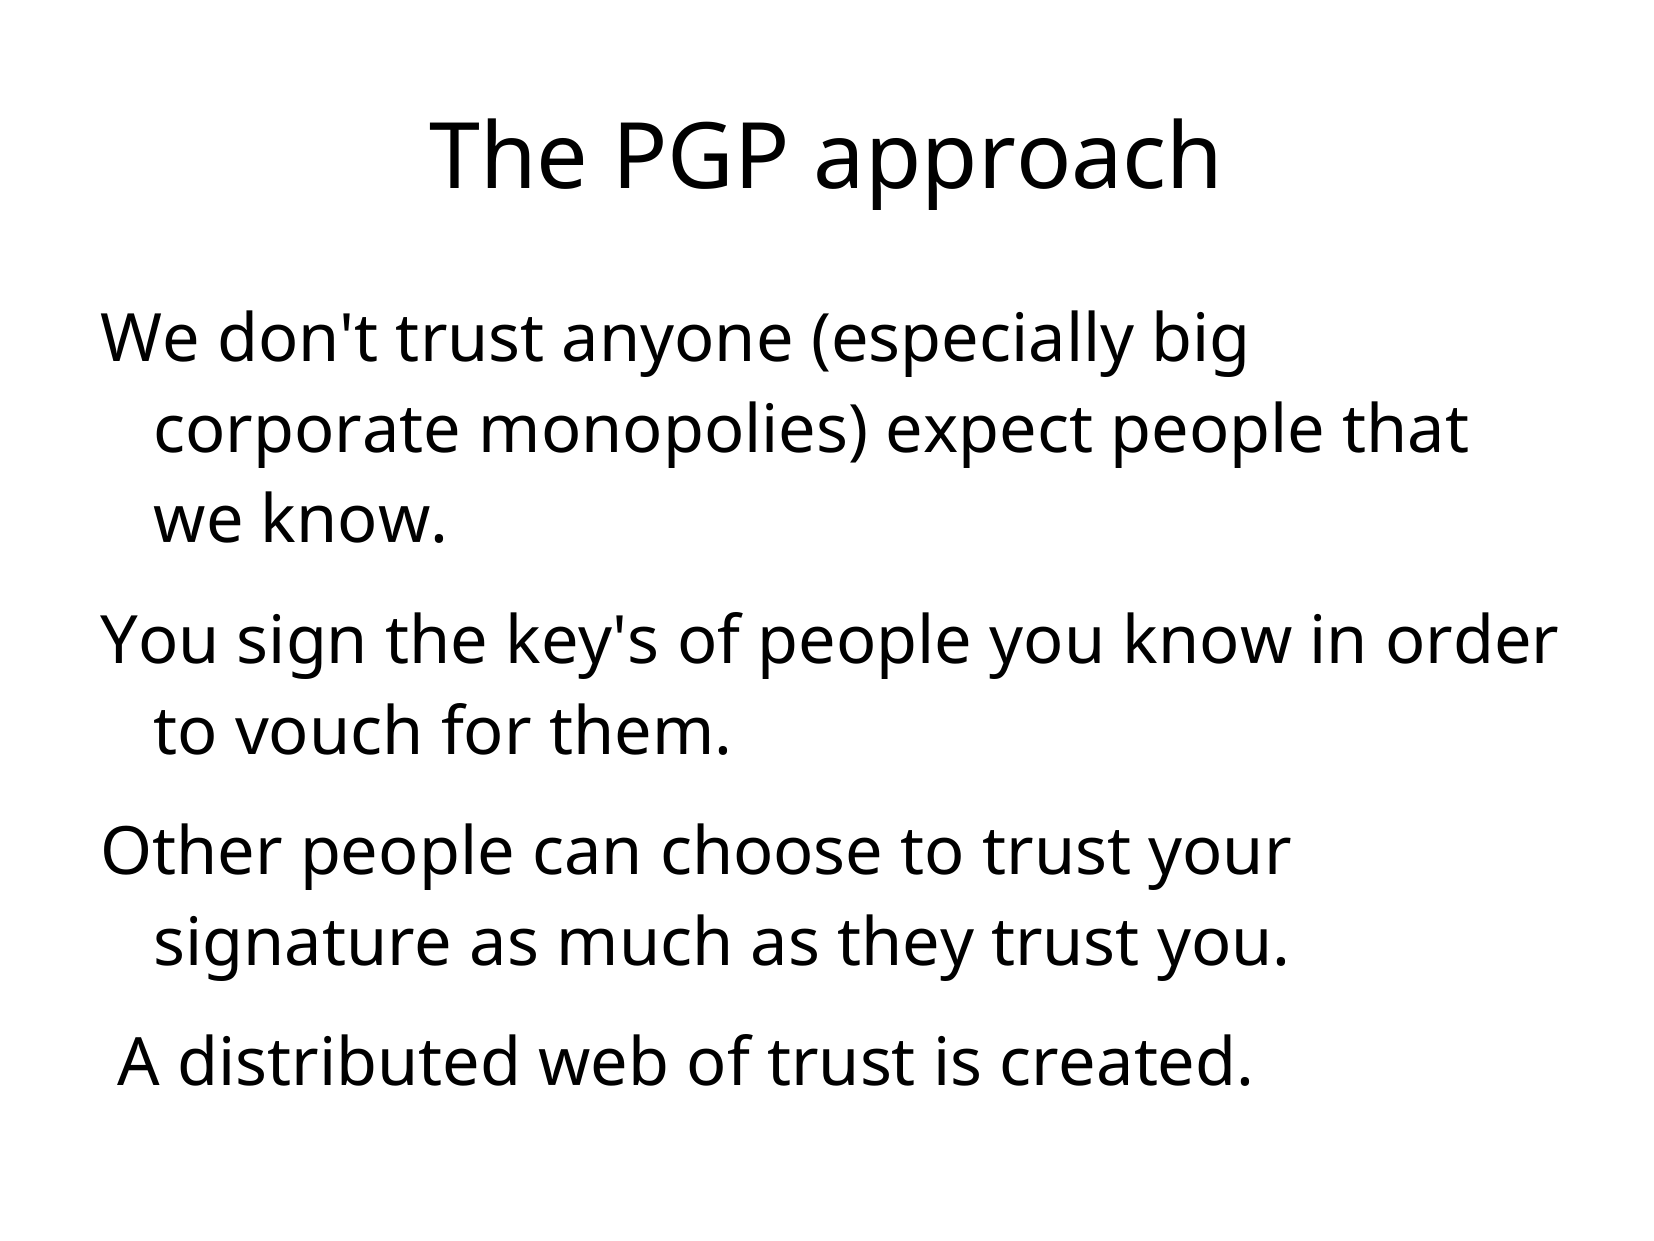

# The PGP approach
We don't trust anyone (especially big corporate monopolies) expect people that we know.
You sign the key's of people you know in order to vouch for them.
Other people can choose to trust your signature as much as they trust you.
 A distributed web of trust is created.